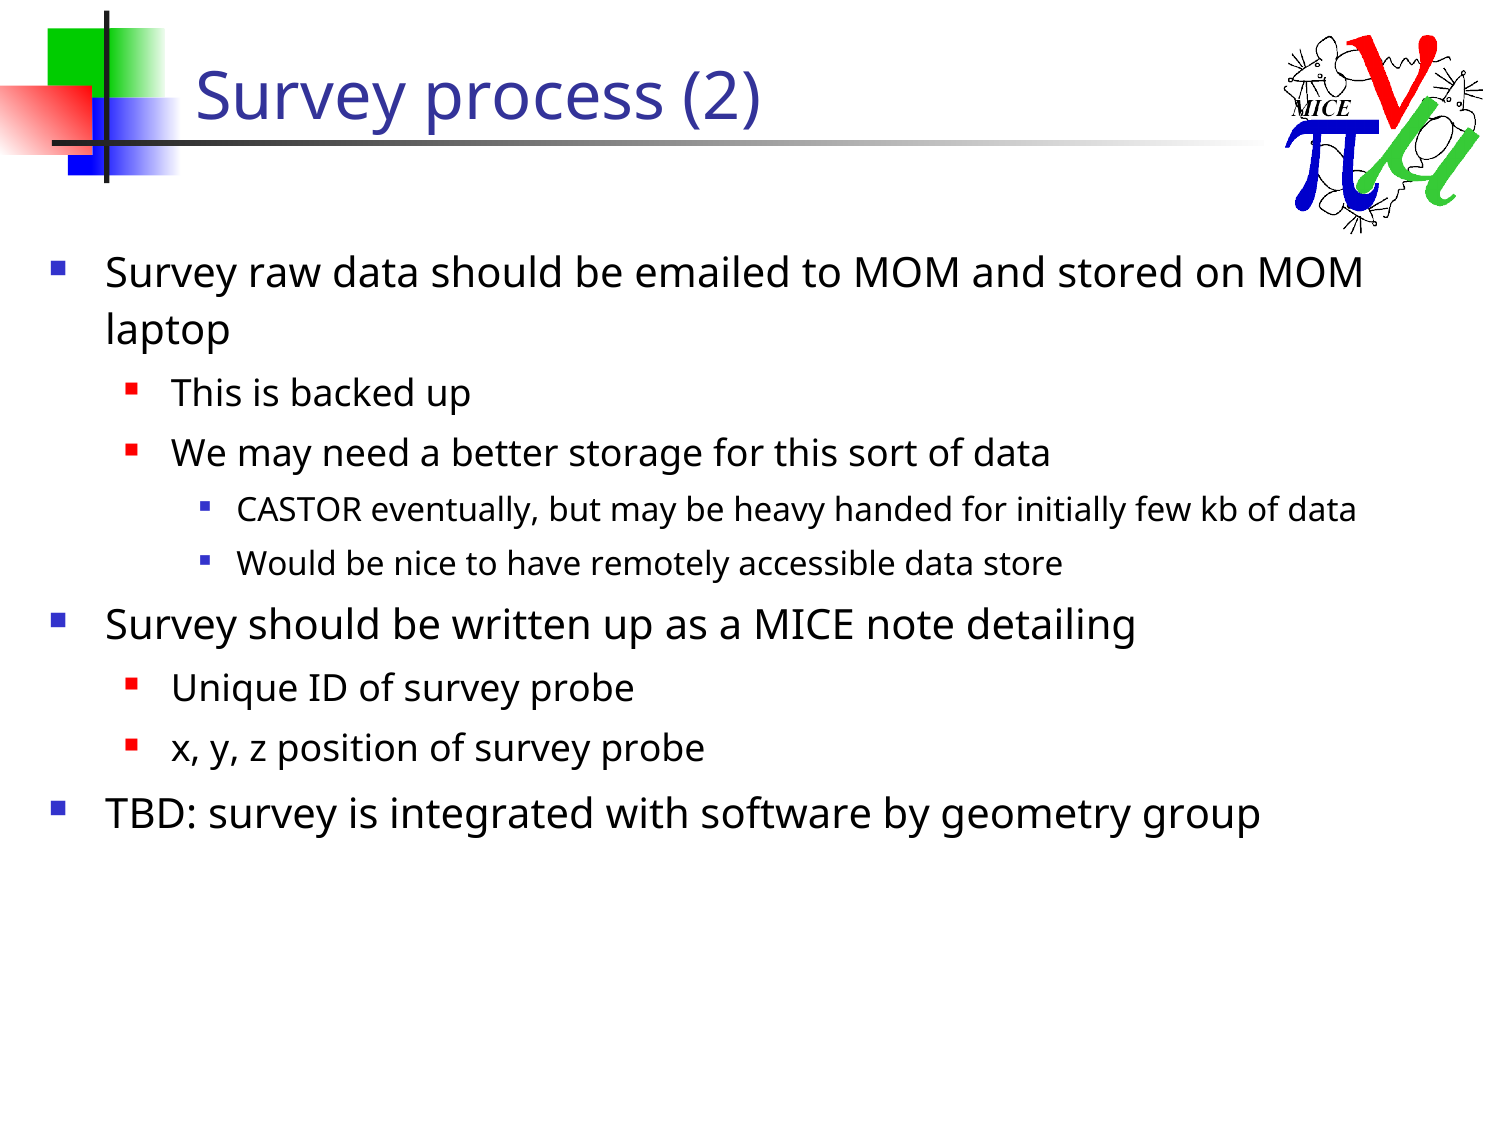

# Survey process (2)
Survey raw data should be emailed to MOM and stored on MOM laptop
This is backed up
We may need a better storage for this sort of data
CASTOR eventually, but may be heavy handed for initially few kb of data
Would be nice to have remotely accessible data store
Survey should be written up as a MICE note detailing
Unique ID of survey probe
x, y, z position of survey probe
TBD: survey is integrated with software by geometry group